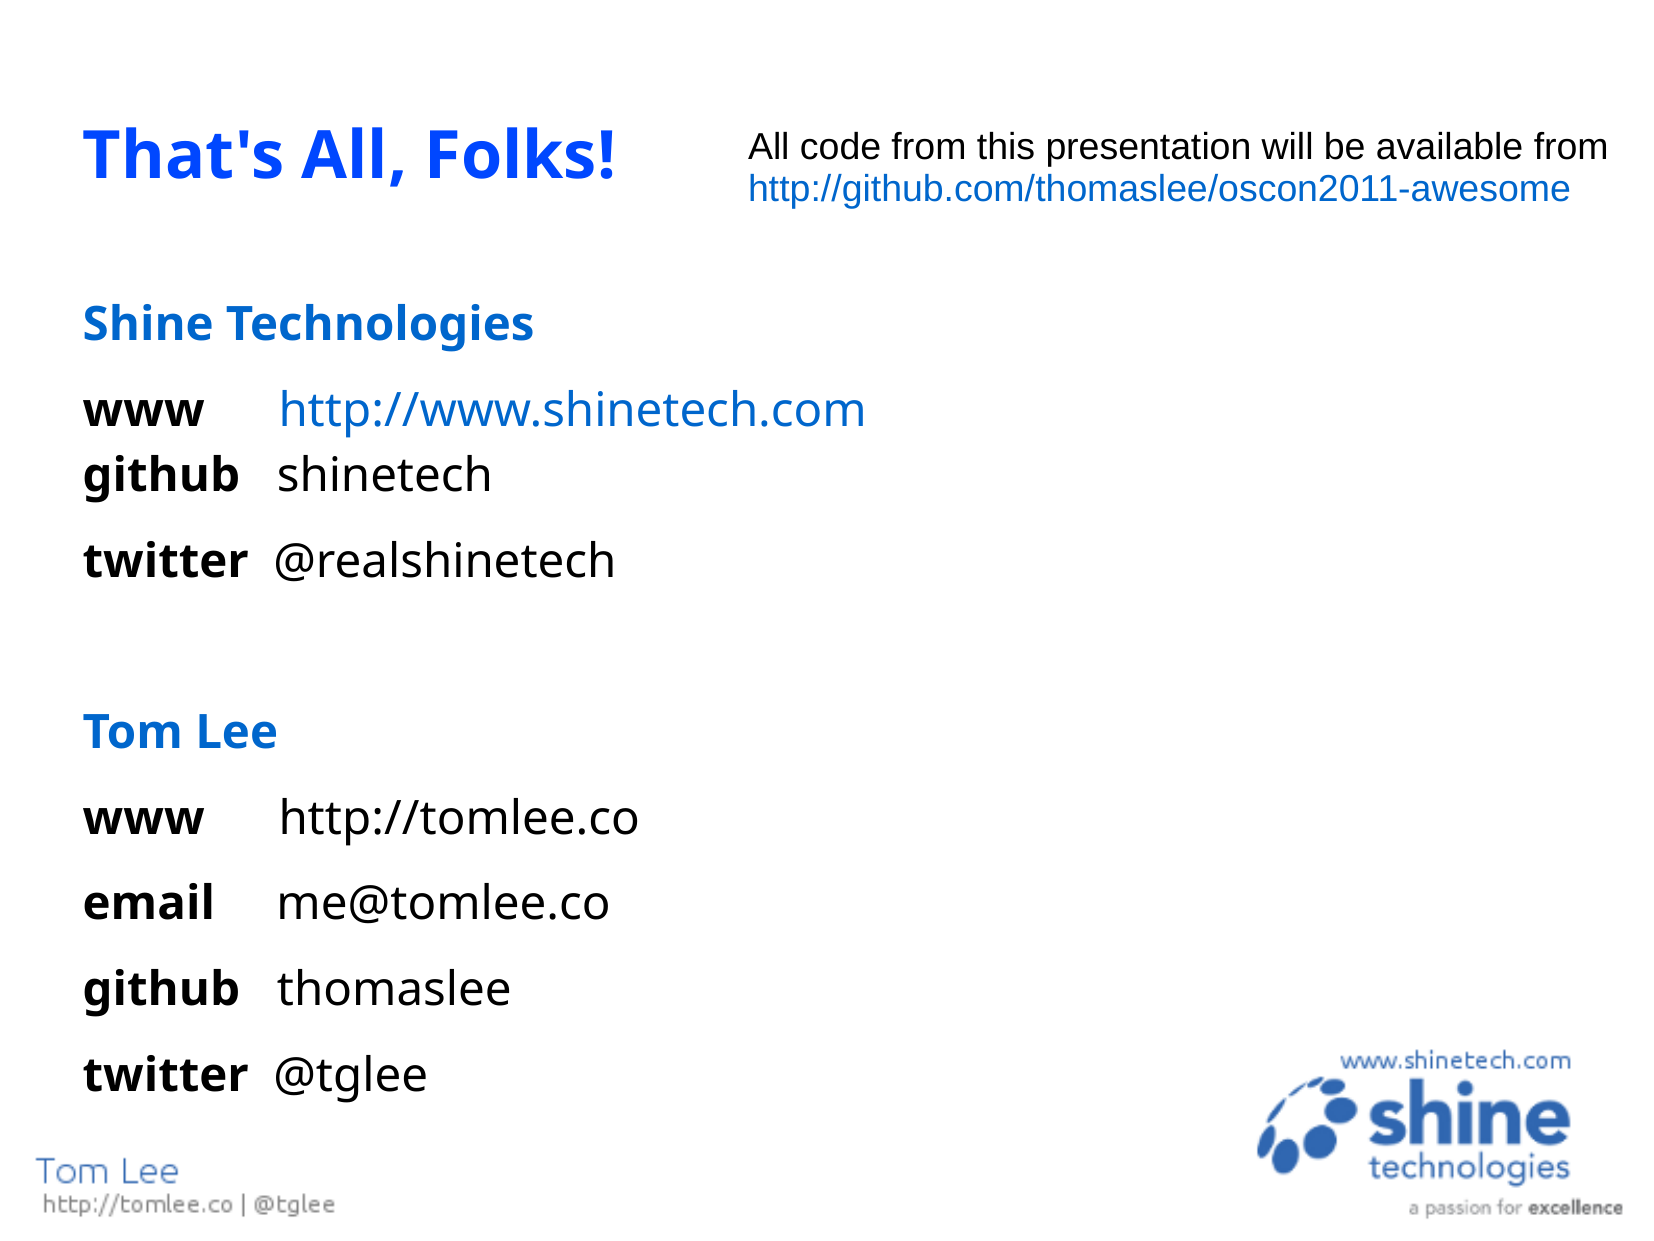

# That's All, Folks!
All code from this presentation will be available from
http://github.com/thomaslee/oscon2011-awesome
Shine Technologies
www http://www.shinetech.com
github shinetech
twitter @realshinetech
Tom Lee
www http://tomlee.co
email me@tomlee.co
github thomaslee
twitter @tglee